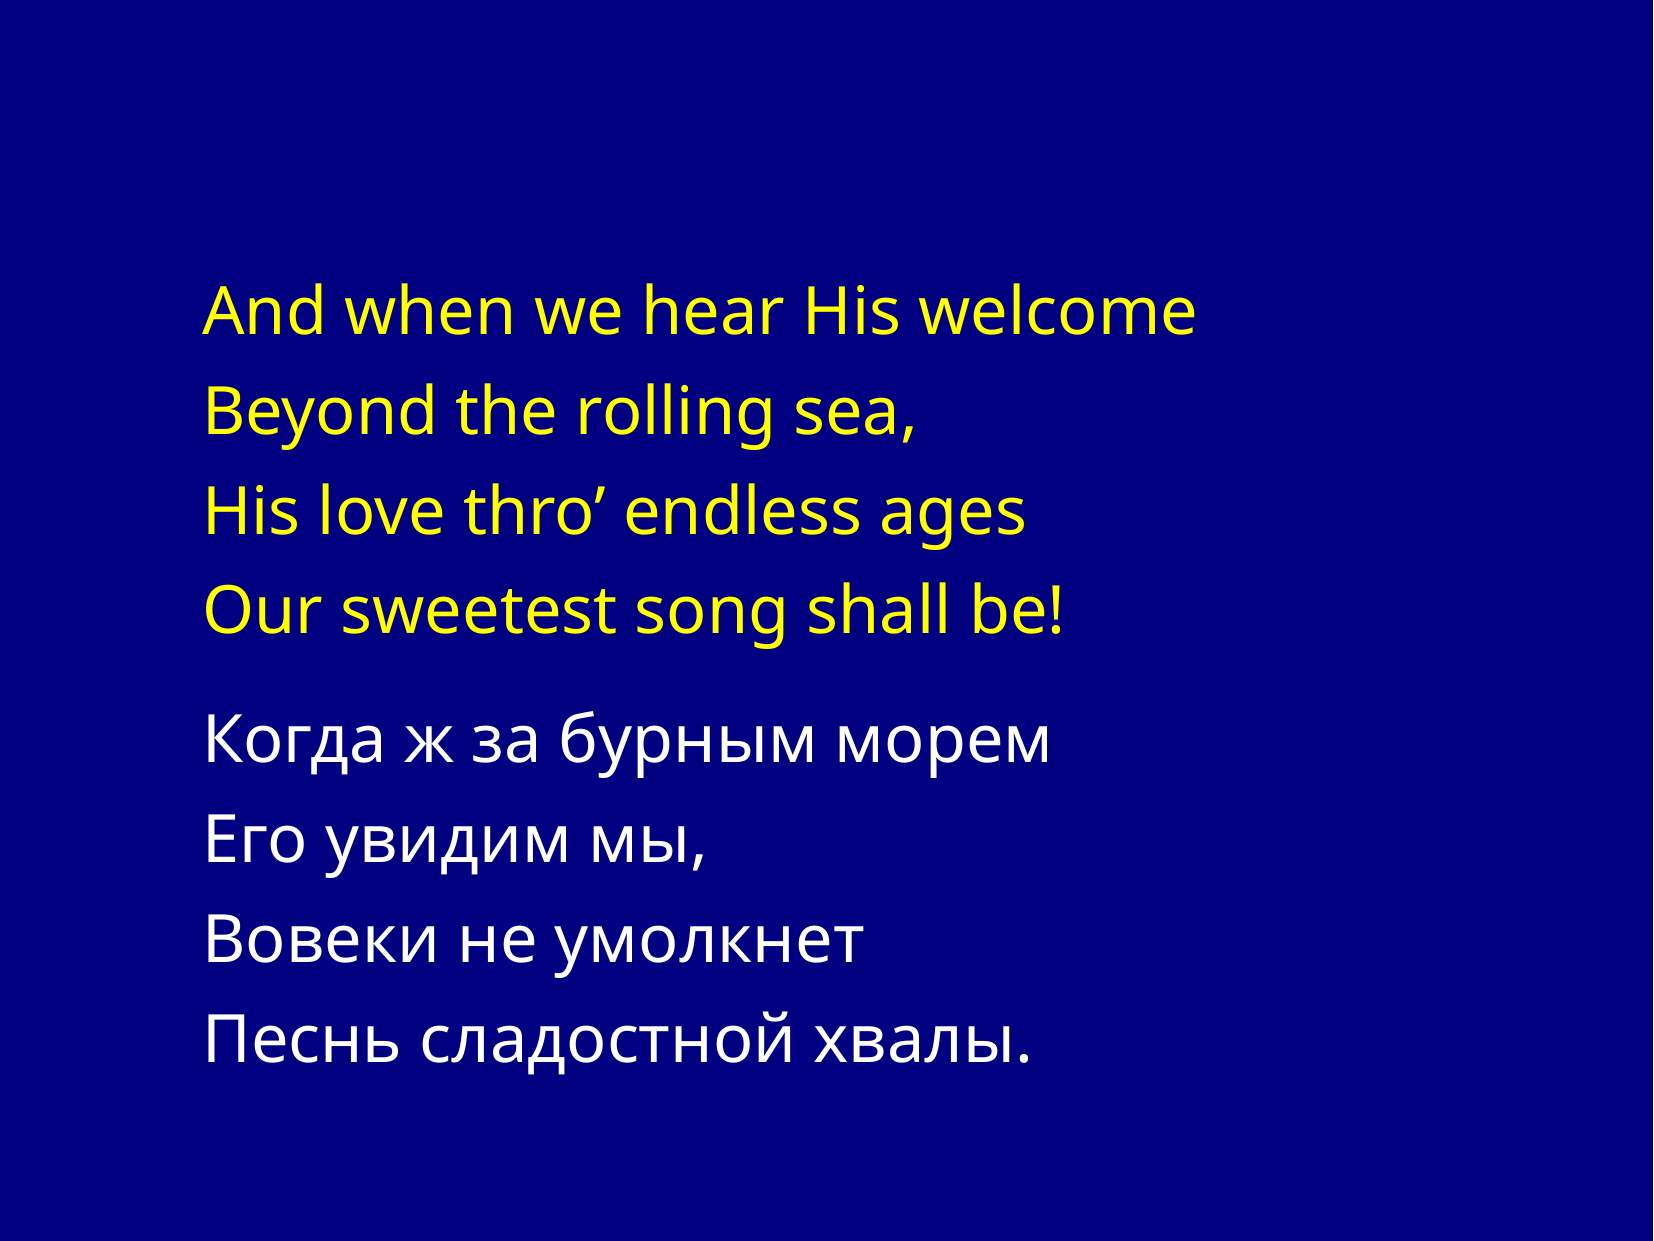

And when we hear His welcome
	Beyond the rolling sea,
	His love thro’ endless ages
	Our sweetest song shall be!
	Когда ж за бурным морем
	Его увидим мы,
	Вовеки не умолкнет
	Песнь сладостной хвалы.